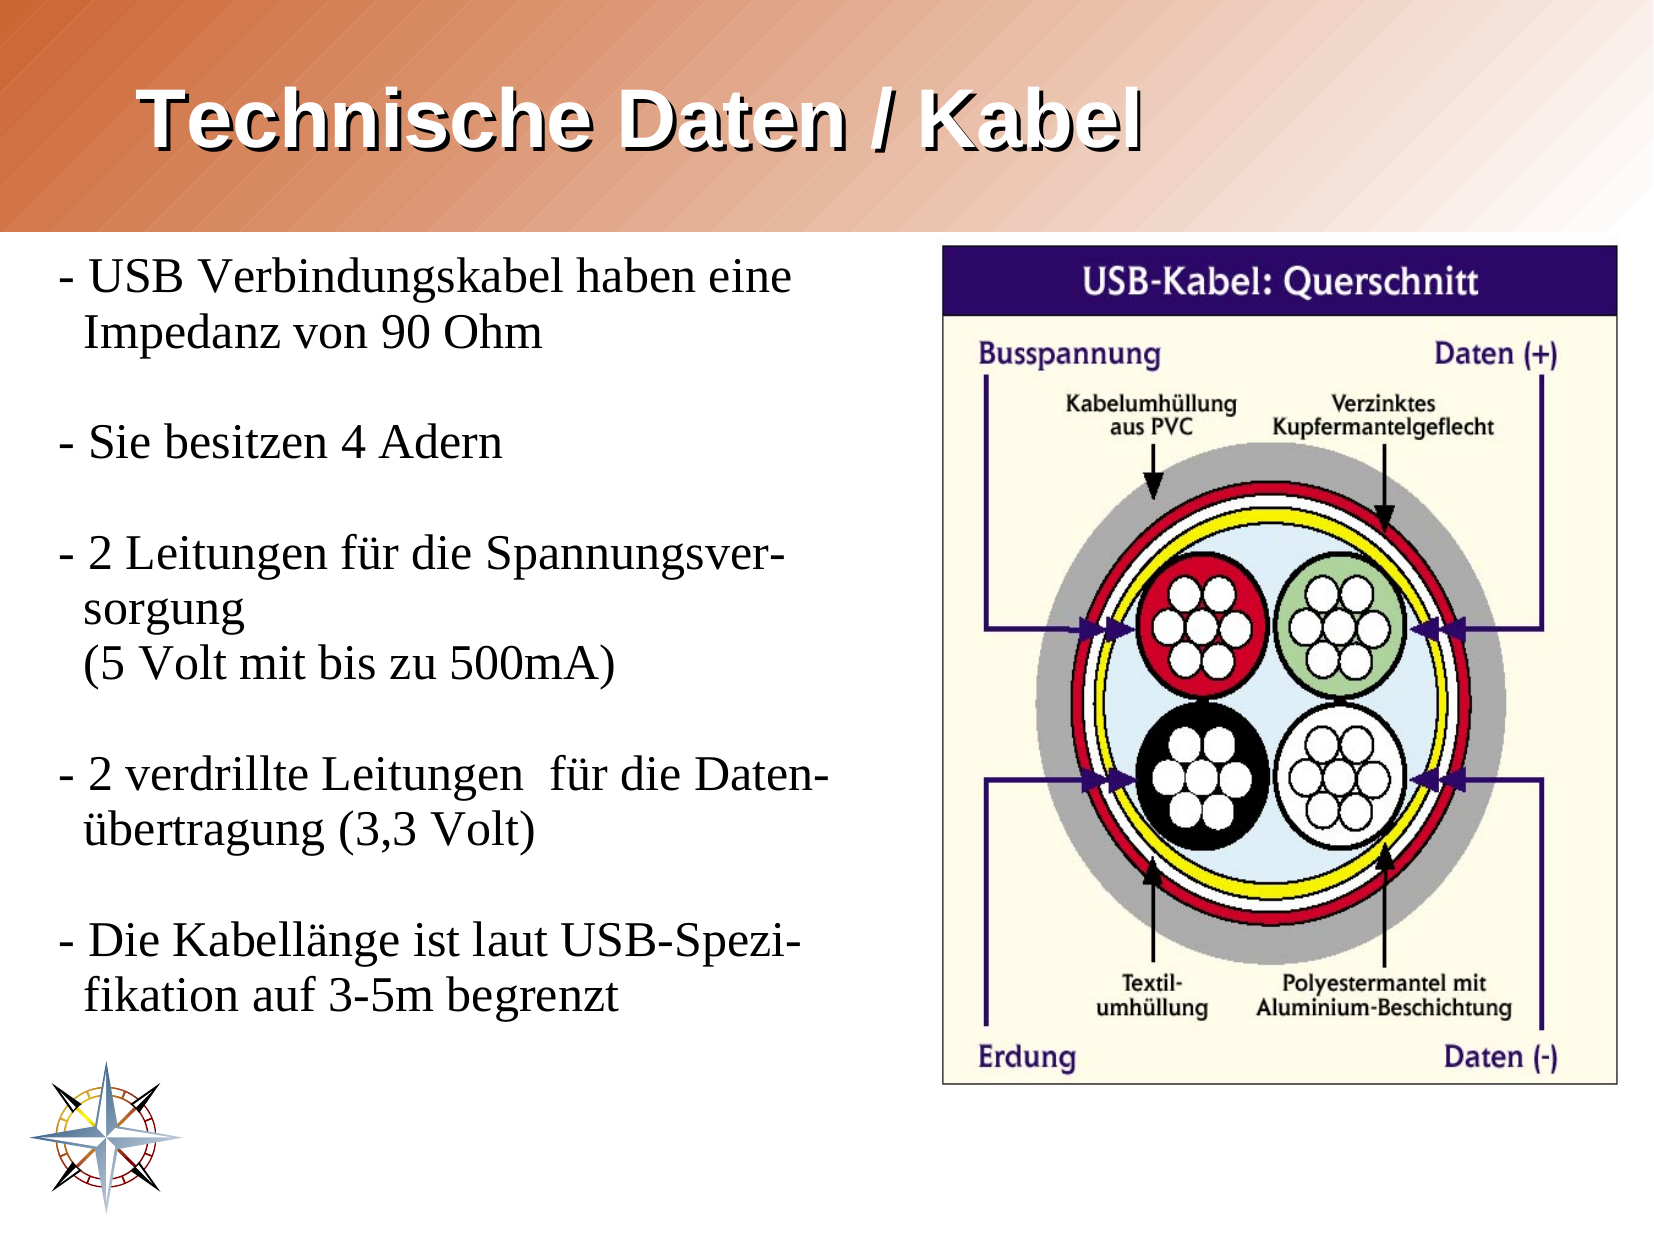

# Technische Daten / Kabel
- USB Verbindungskabel haben eine
 Impedanz von 90 Ohm
- Sie besitzen 4 Adern
- 2 Leitungen für die Spannungsver-
 sorgung
 (5 Volt mit bis zu 500mA)
- 2 verdrillte Leitungen für die Daten-
 übertragung (3,3 Volt)
- Die Kabellänge ist laut USB-Spezi-
 fikation auf 3-5m begrenzt